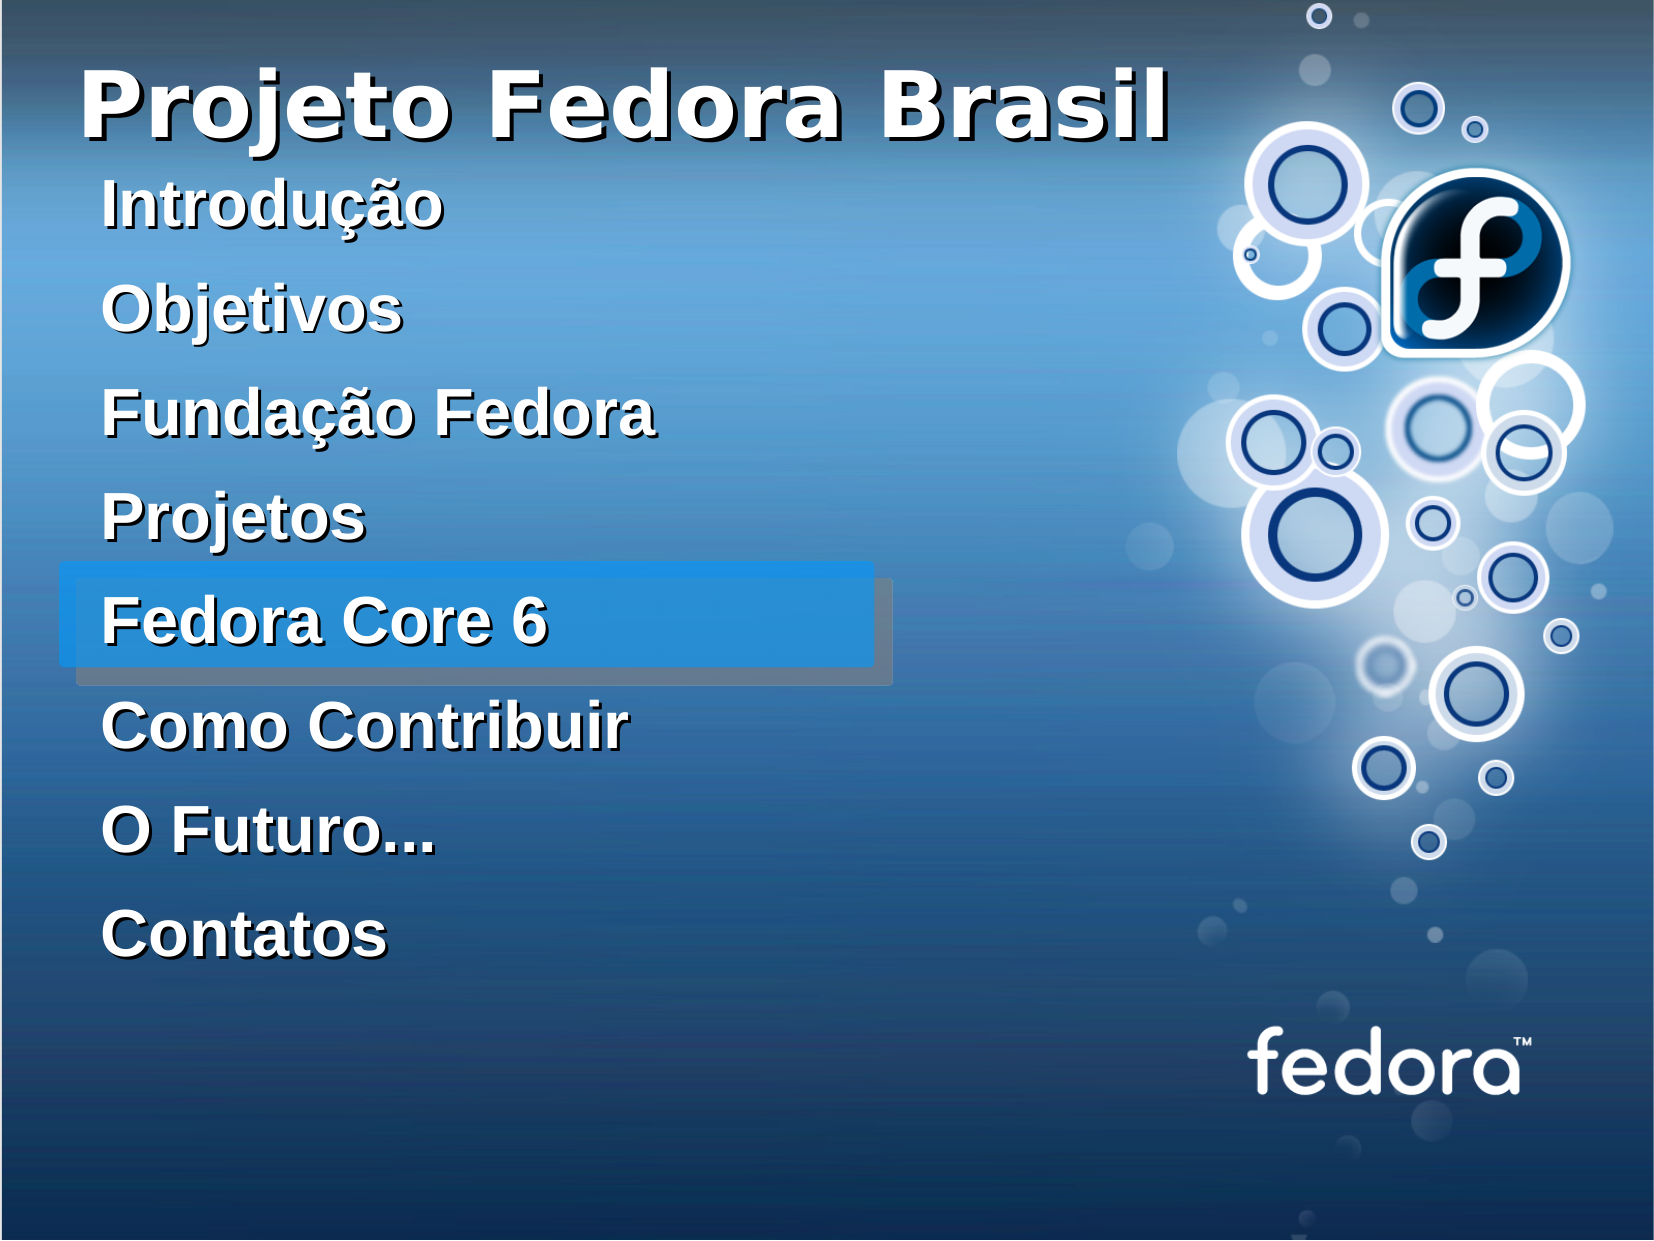

# Projeto Fedora Brasil
Introdução
Objetivos
Fundação Fedora
Projetos
Fedora Core 6
Como Contribuir
O Futuro...
Contatos